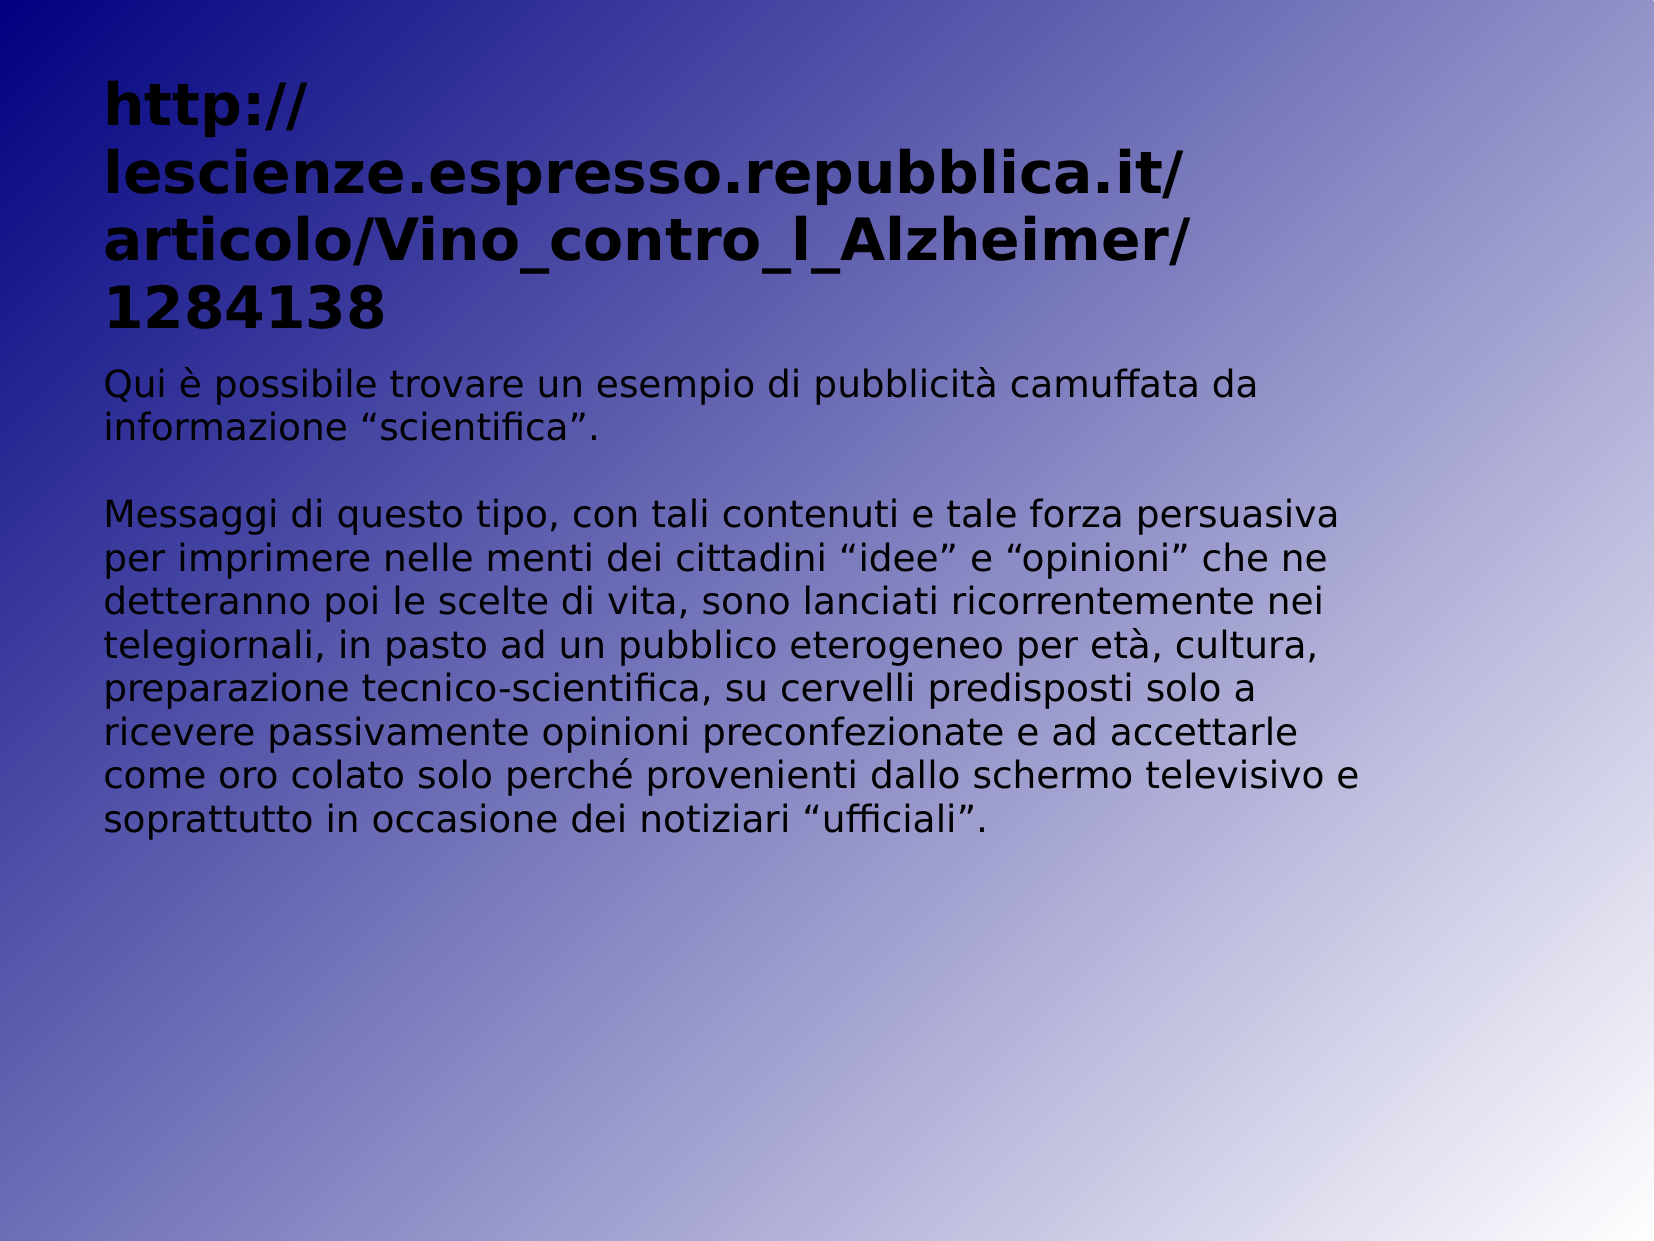

http://lescienze.espresso.repubblica.it/articolo/Vino_contro_l_Alzheimer/1284138
Qui è possibile trovare un esempio di pubblicità camuffata da informazione “scientifica”.
Messaggi di questo tipo, con tali contenuti e tale forza persuasiva per imprimere nelle menti dei cittadini “idee” e “opinioni” che ne detteranno poi le scelte di vita, sono lanciati ricorrentemente nei telegiornali, in pasto ad un pubblico eterogeneo per età, cultura, preparazione tecnico-scientifica, su cervelli predisposti solo a ricevere passivamente opinioni preconfezionate e ad accettarle come oro colato solo perché provenienti dallo schermo televisivo e soprattutto in occasione dei notiziari “ufficiali”.